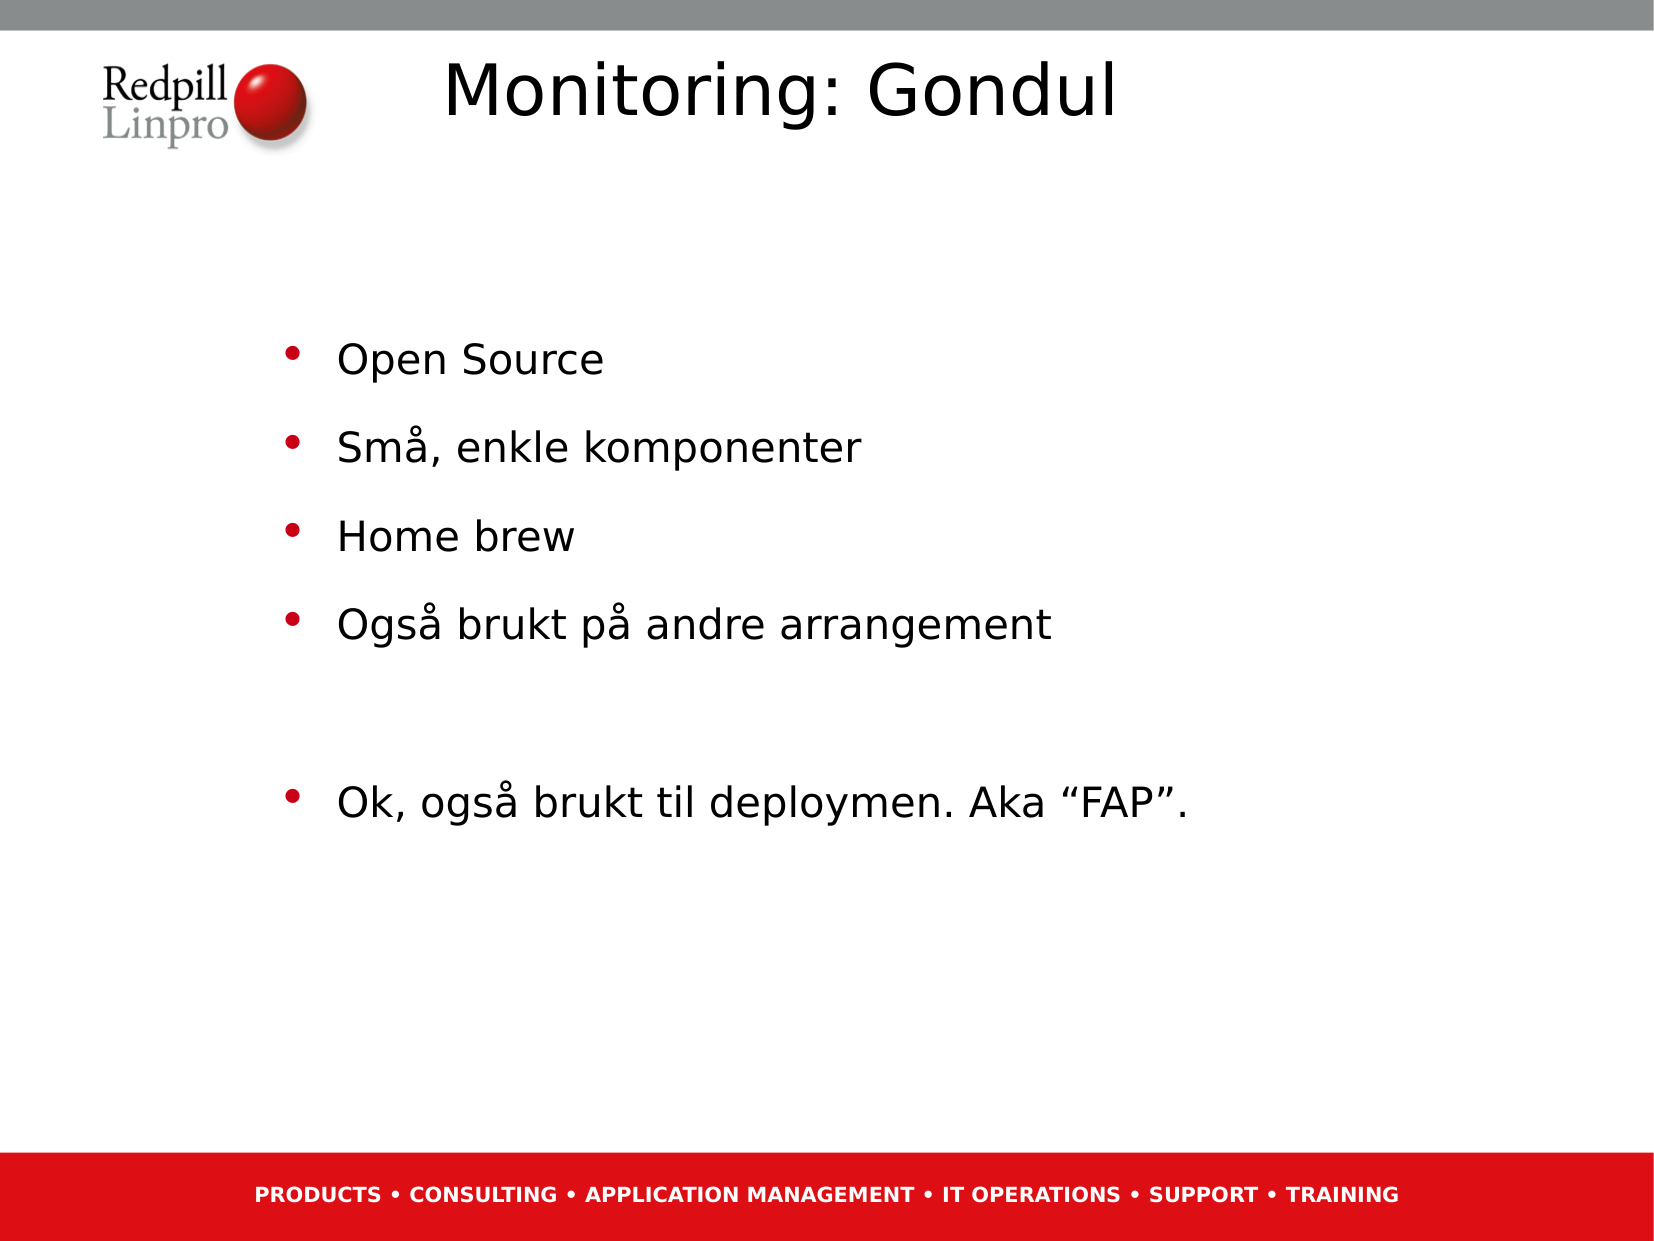

# Monitoring: Gondul
Open Source
Små, enkle komponenter
Home brew
Også brukt på andre arrangement
Ok, også brukt til deploymen. Aka “FAP”.